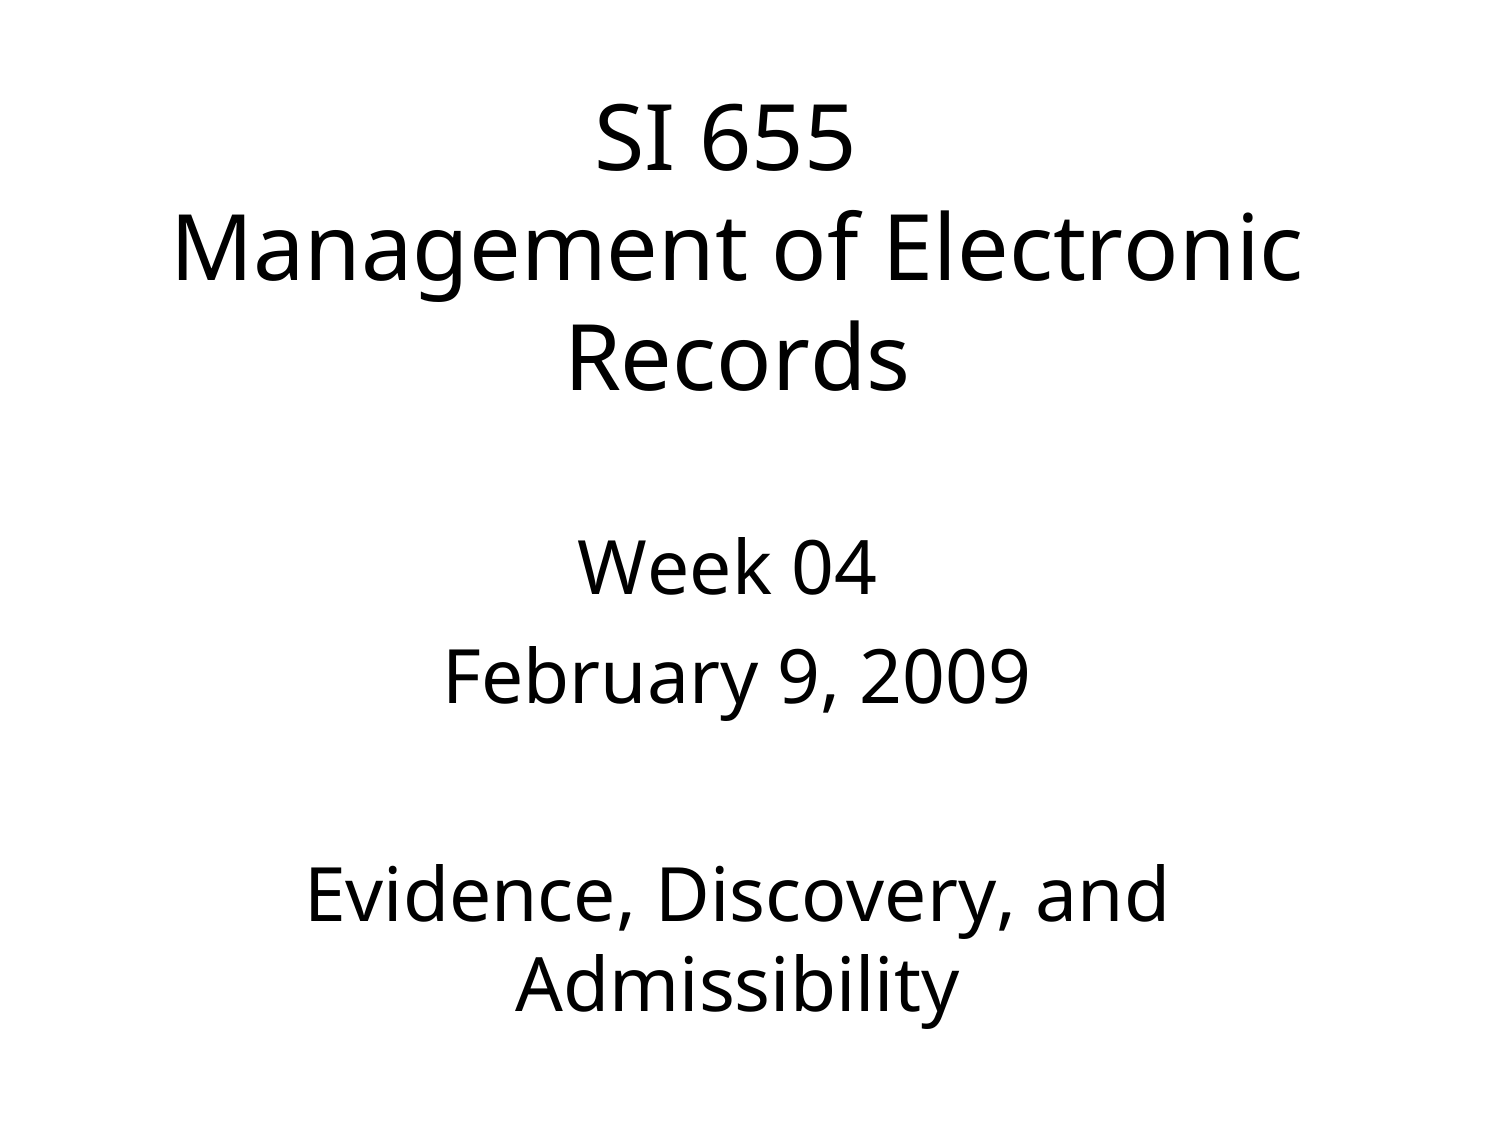

# SI 655 Management of Electronic Records
Week 04
February 9, 2009
Evidence, Discovery, and Admissibility